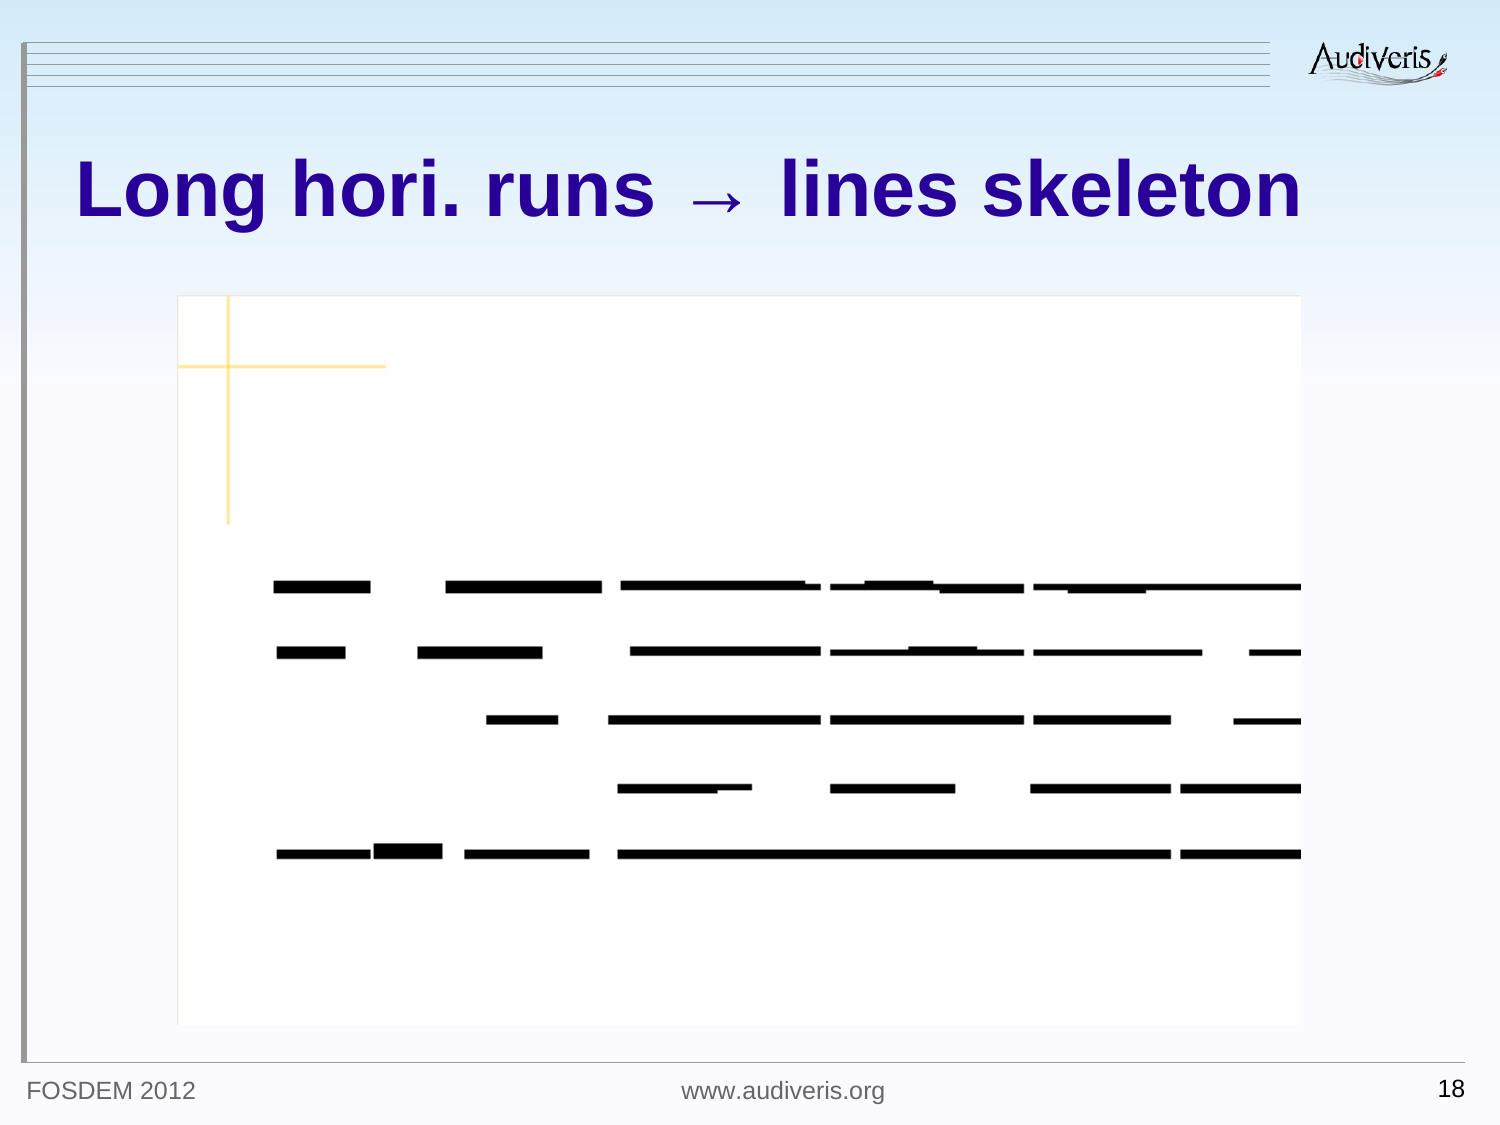

# Long hori. runs → lines skeleton